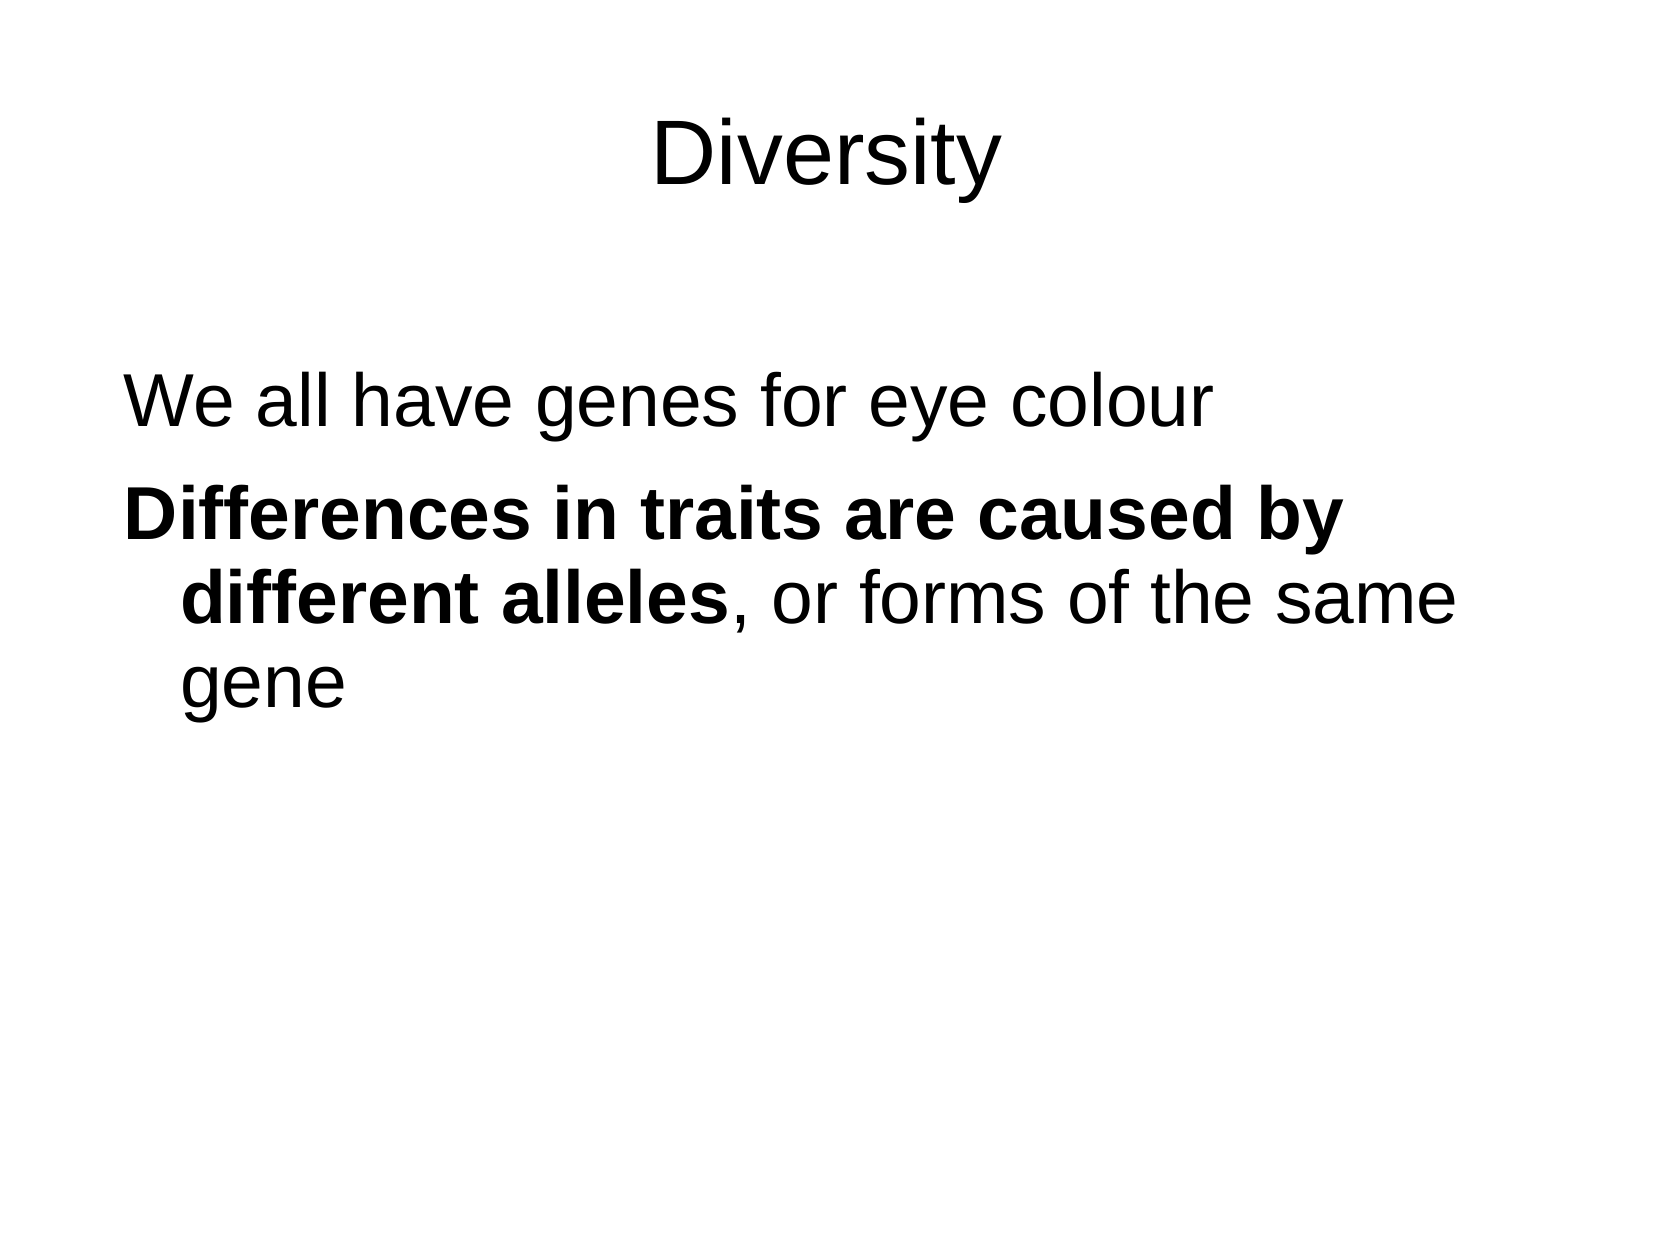

# Diversity
We all have genes for eye colour
Differences in traits are caused by different alleles, or forms of the same gene